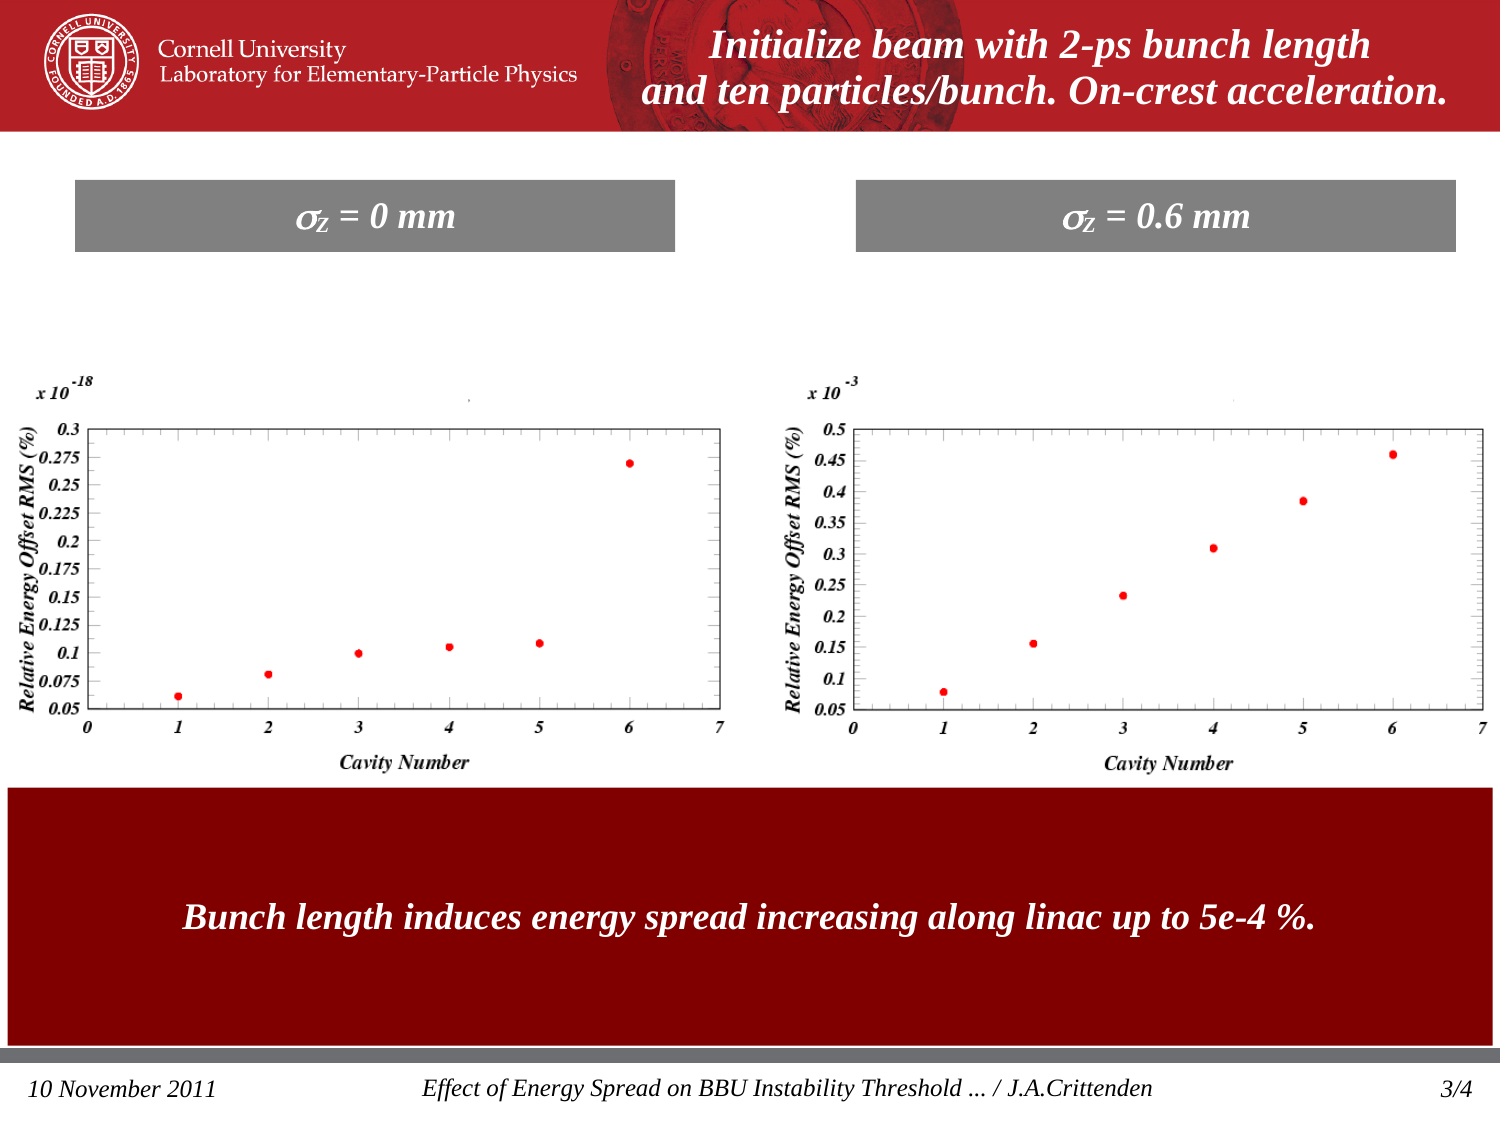

# Initialize beam with 2-ps bunch length and ten particles/bunch. On-crest acceleration.
sZ = 0 mm
sZ = 0.6 mm
Bunch length induces energy spread increasing along linac up to 5e-4 %.